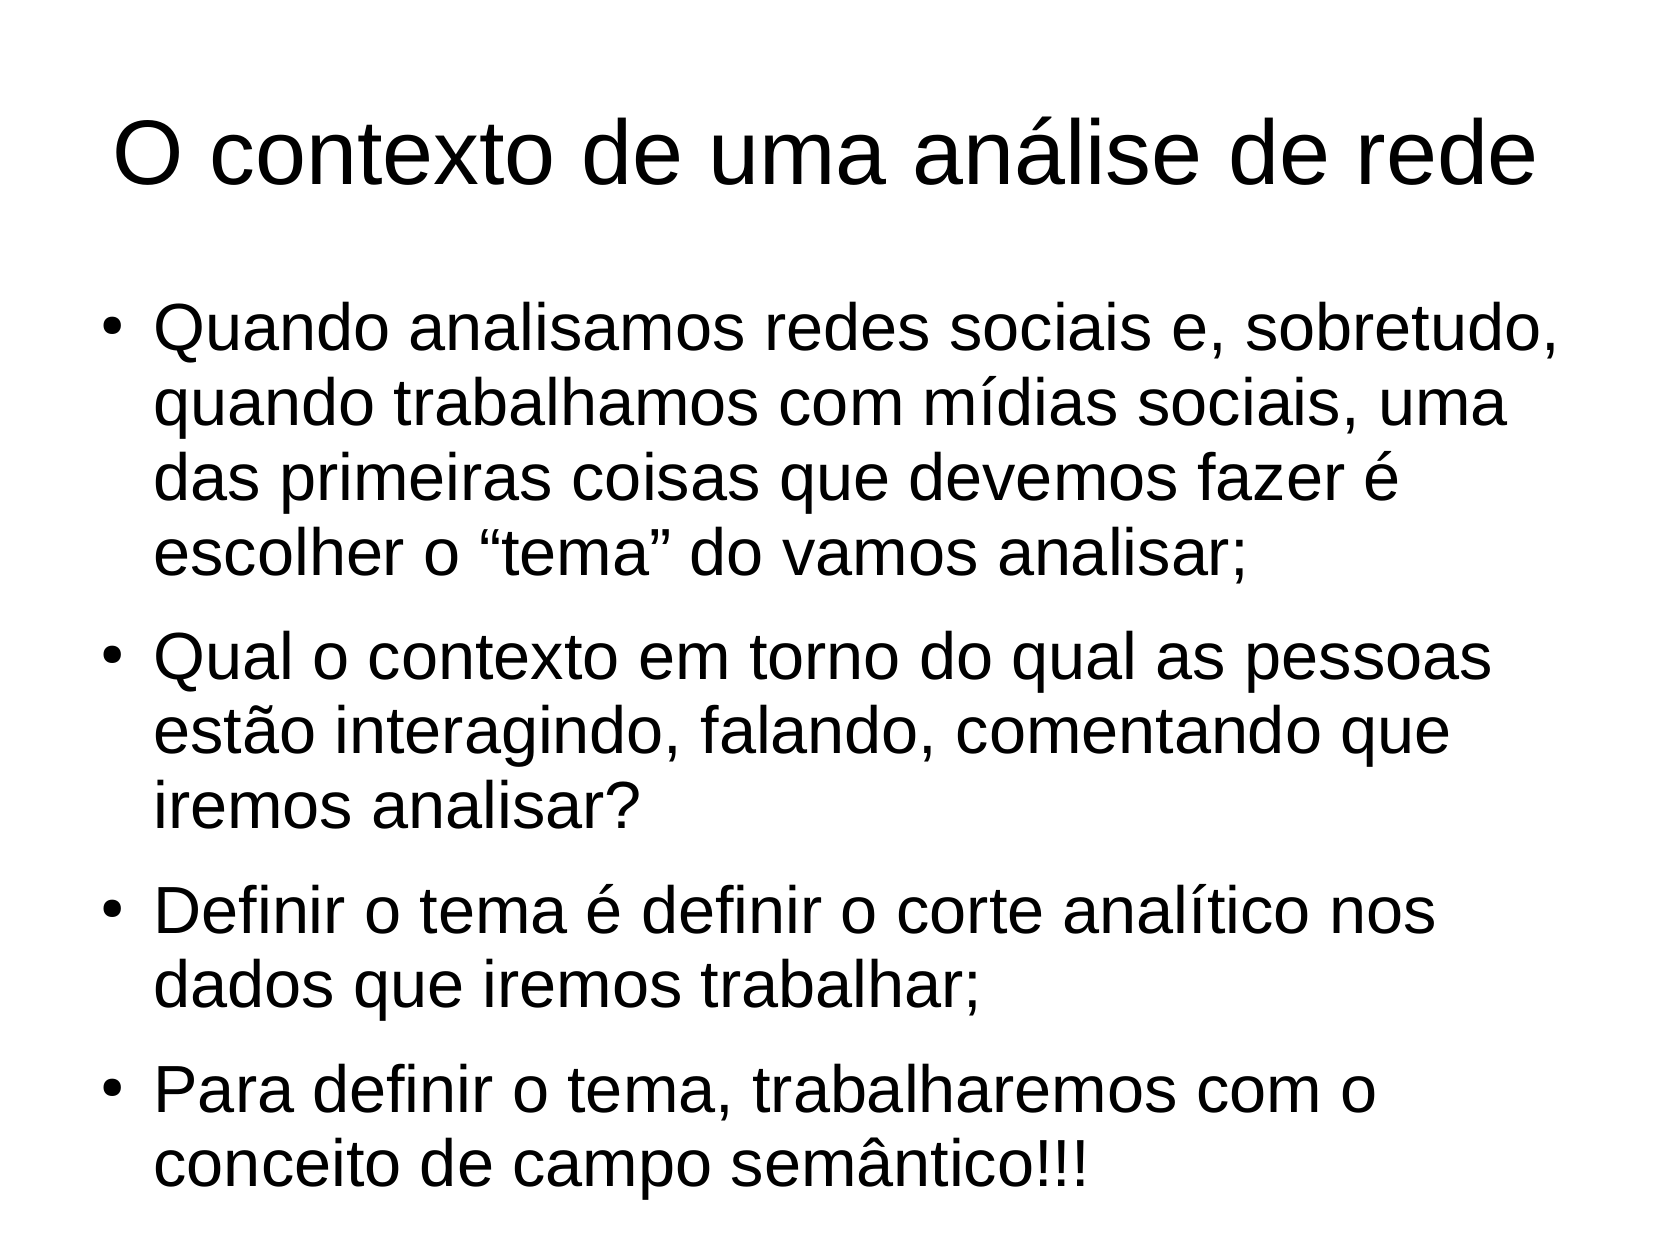

# O contexto de uma análise de rede
Quando analisamos redes sociais e, sobretudo, quando trabalhamos com mídias sociais, uma das primeiras coisas que devemos fazer é escolher o “tema” do vamos analisar;
Qual o contexto em torno do qual as pessoas estão interagindo, falando, comentando que iremos analisar?
Definir o tema é definir o corte analítico nos dados que iremos trabalhar;
Para definir o tema, trabalharemos com o conceito de campo semântico!!!